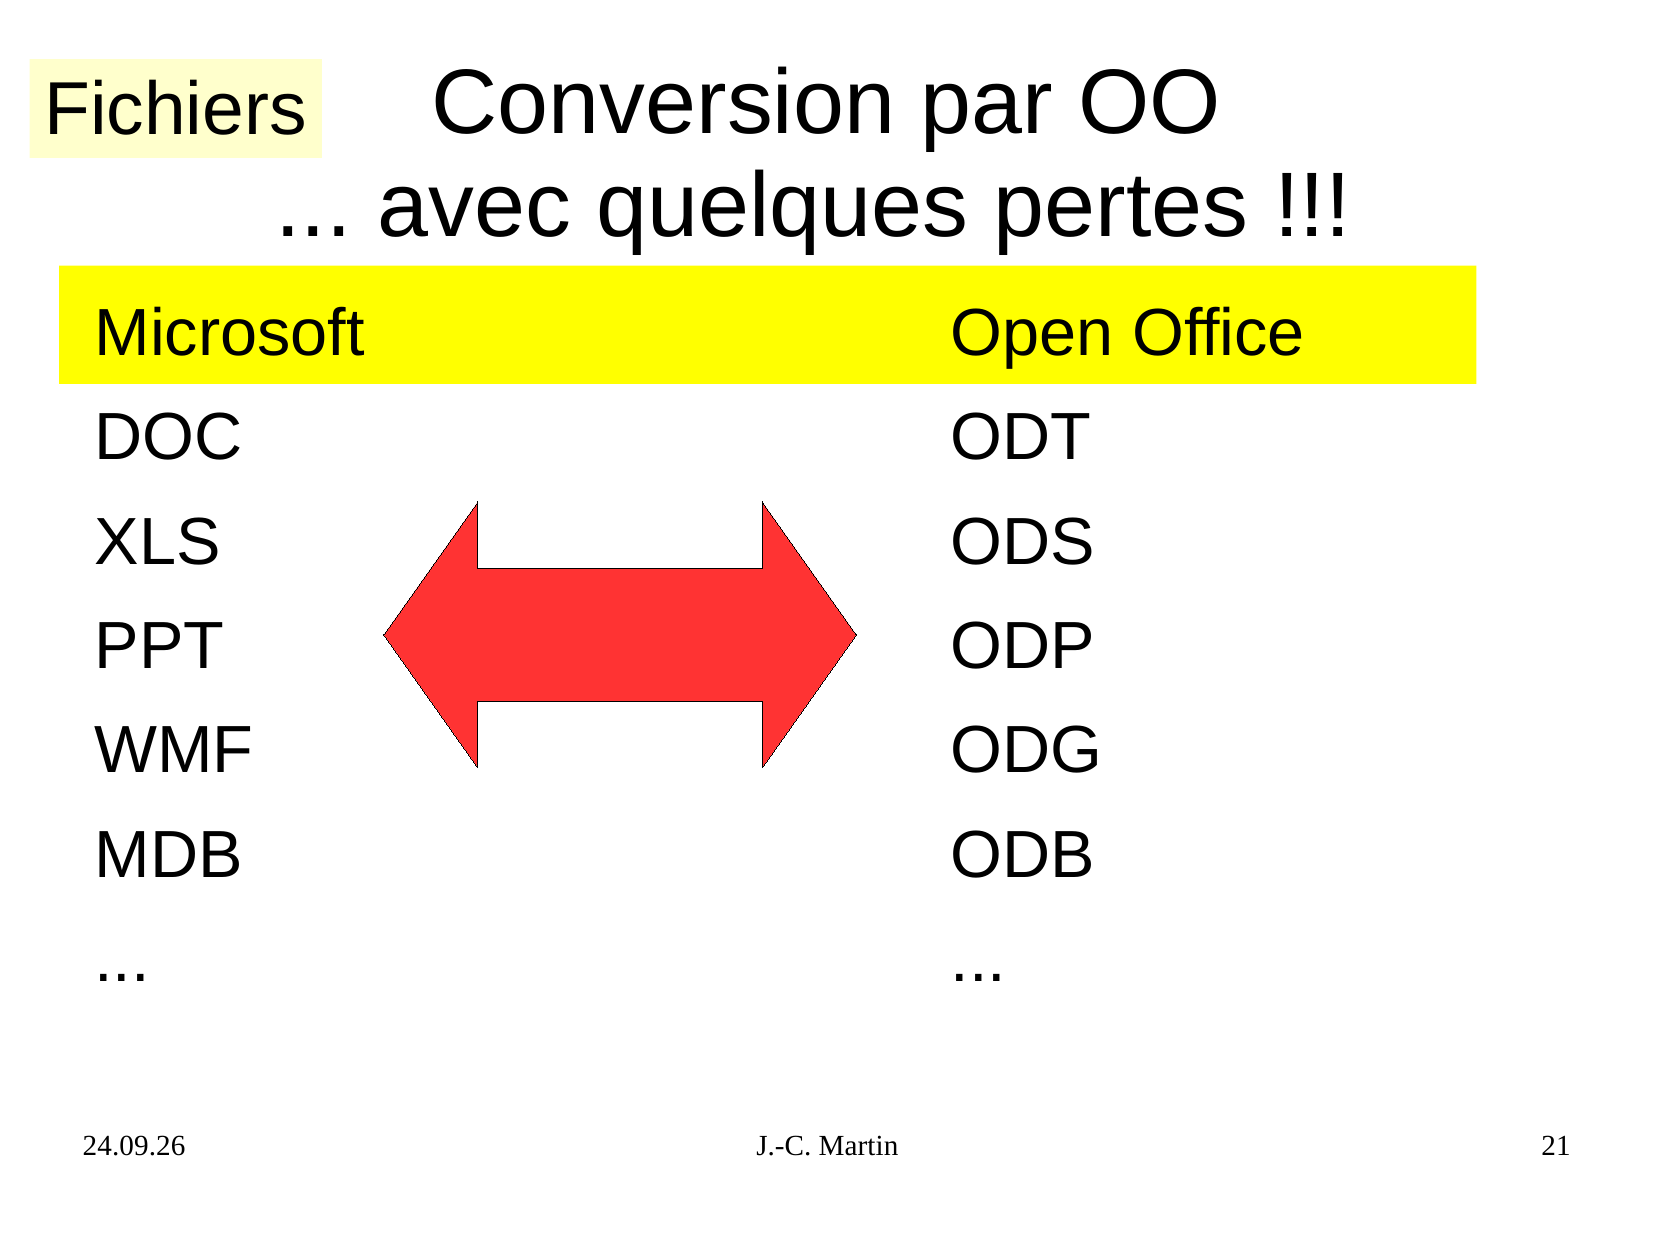

# Conversion par OO ... avec quelques pertes !!!
Fichiers
Microsoft
DOC
XLS
PPT
WMF
MDB
...
Open Office
ODT
ODS
ODP
ODG
ODB
...
J.-C. Martin
21